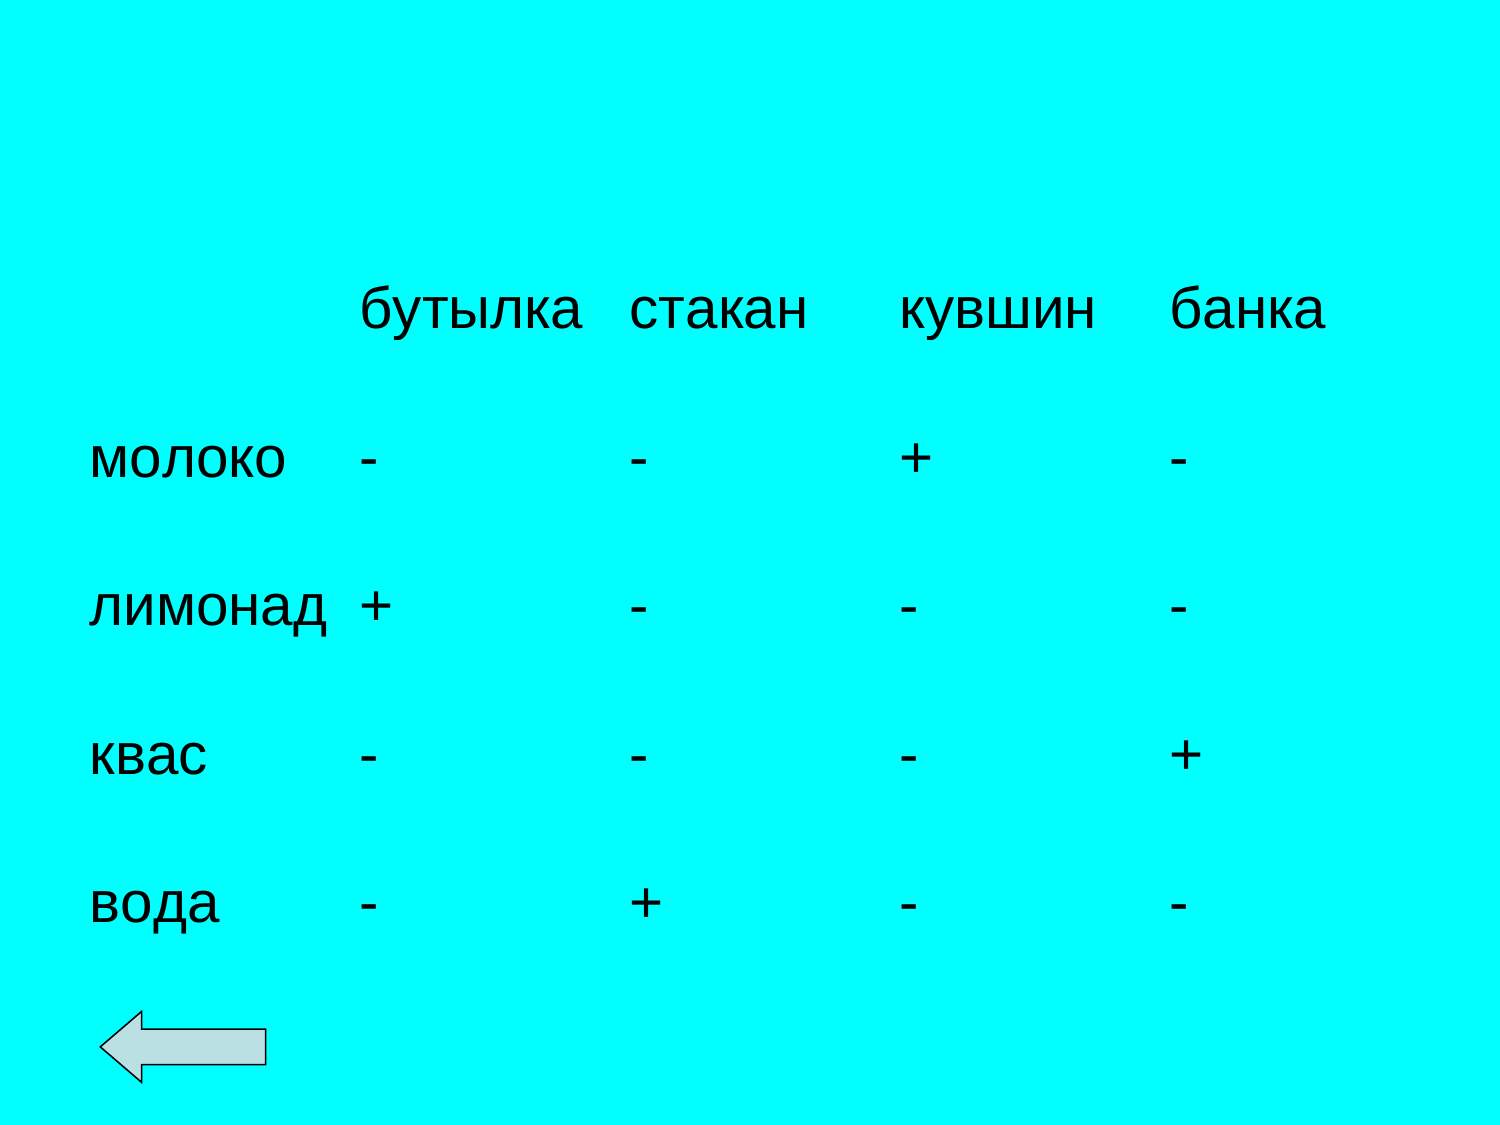

| | бутылка | стакан | кувшин | банка |
| --- | --- | --- | --- | --- |
| молоко | - | - | + | - |
| лимонад | + | - | - | - |
| квас | - | - | - | + |
| вода | - | + | - | - |